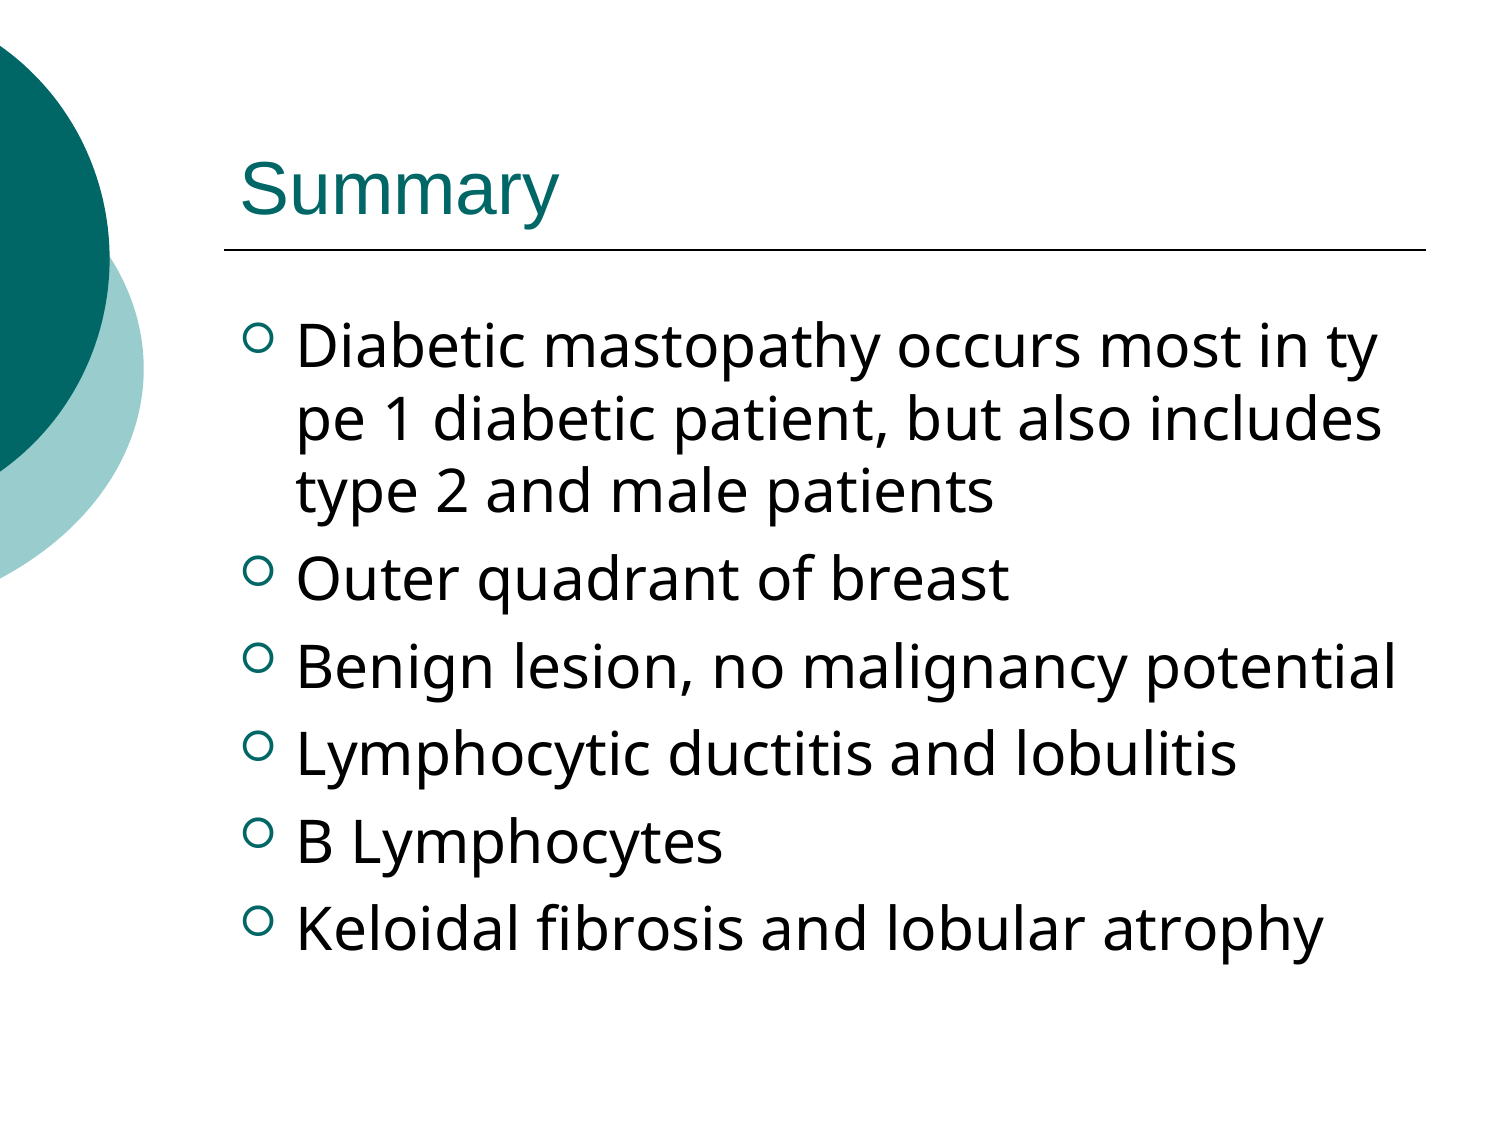

# Summary
Diabetic mastopathy occurs most in type 1 diabetic patient, but also includes type 2 and male patients
Outer quadrant of breast
Benign lesion, no malignancy potential
Lymphocytic ductitis and lobulitis
B Lymphocytes
Keloidal fibrosis and lobular atrophy